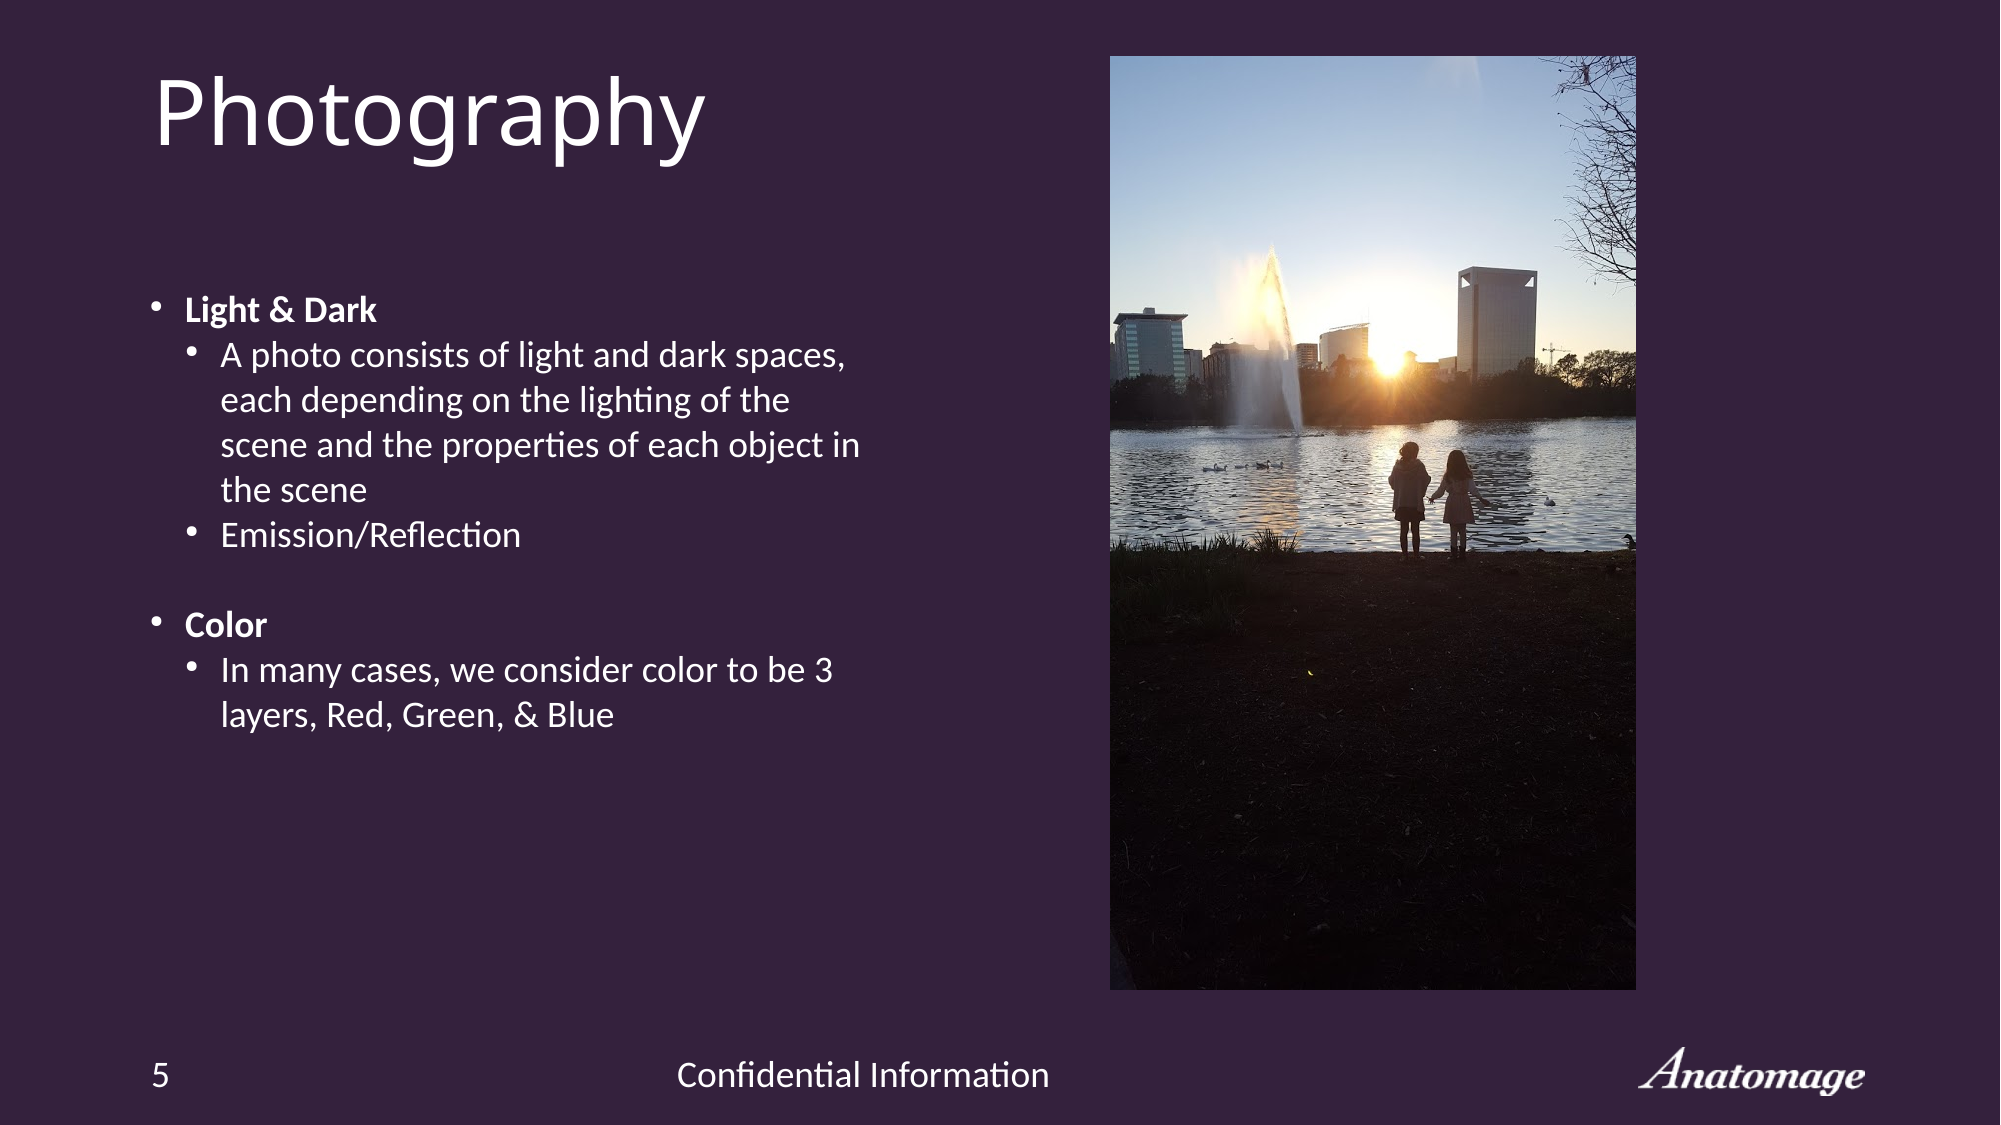

# Photography
Light & Dark
A photo consists of light and dark spaces, each depending on the lighting of the scene and the properties of each object in the scene
Emission/Reflection
Color
In many cases, we consider color to be 3 layers, Red, Green, & Blue
Confidential Information